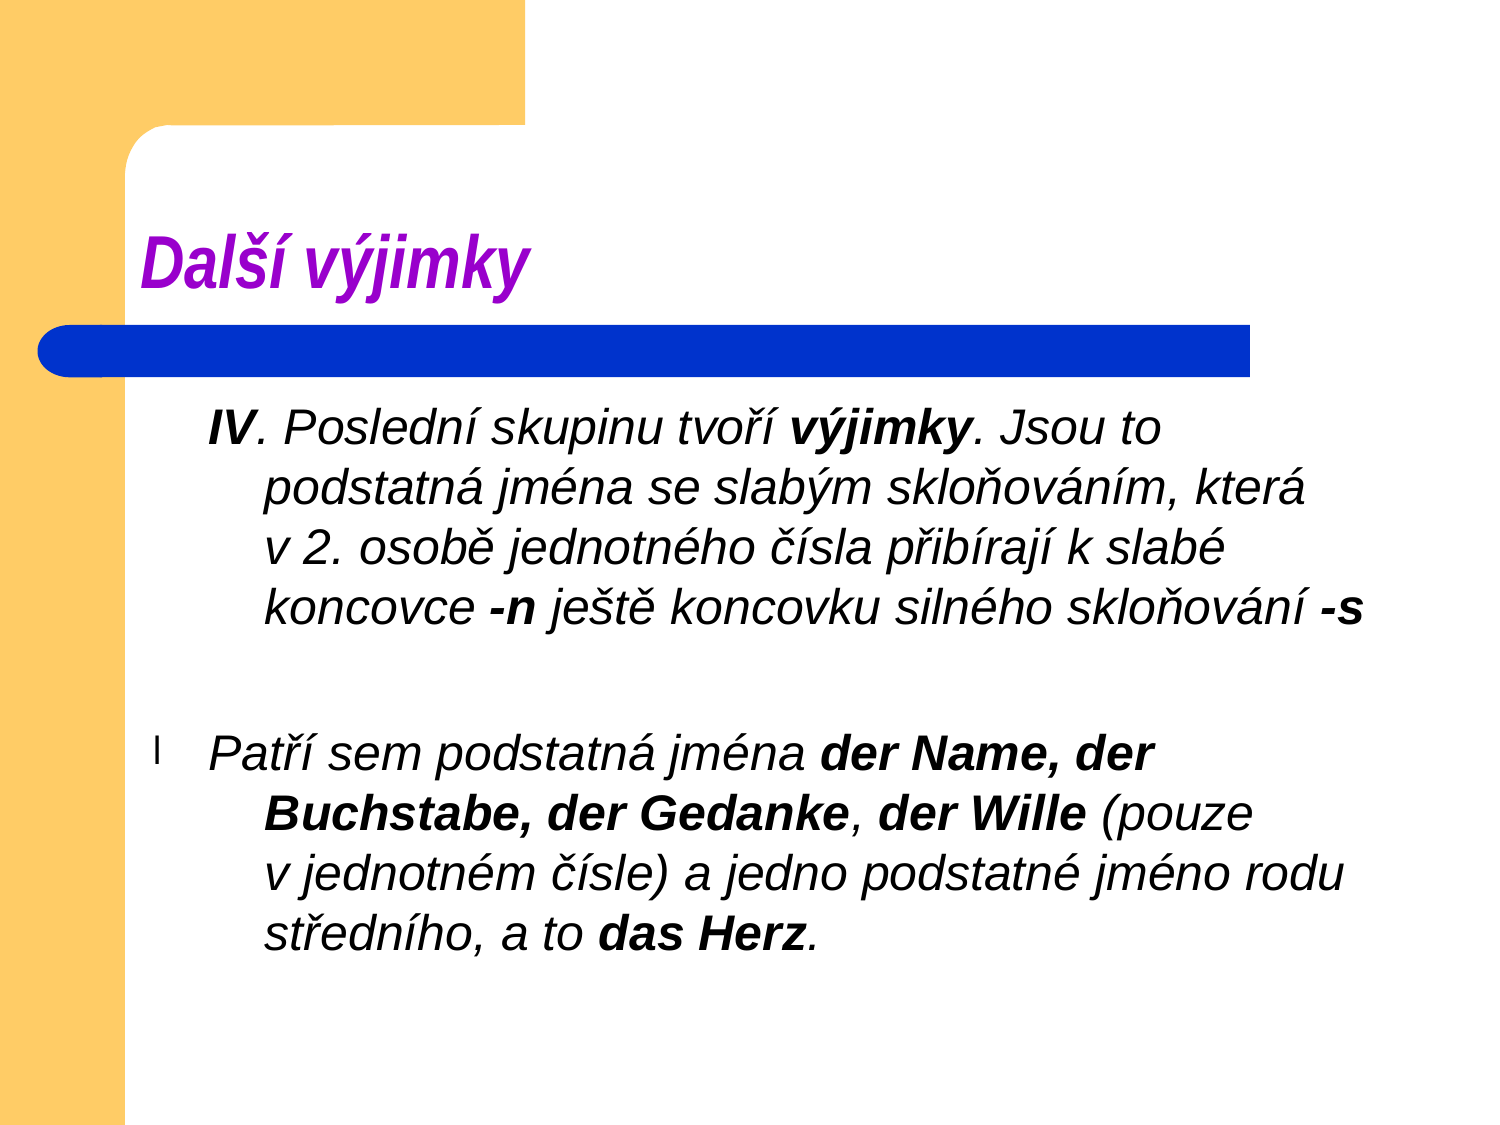

# Další výjimky
IV. Poslední skupinu tvoří výjimky. Jsou to podstatná jména se slabým skloňováním, která v 2. osobě jednotného čísla přibírají k slabé koncovce -n ještě koncovku silného skloňování -s
Patří sem podstatná jména der Name, der Buchstabe, der Gedanke, der Wille (pouze v jednotném čísle) a jedno podstatné jméno rodu středního, a to das Herz.